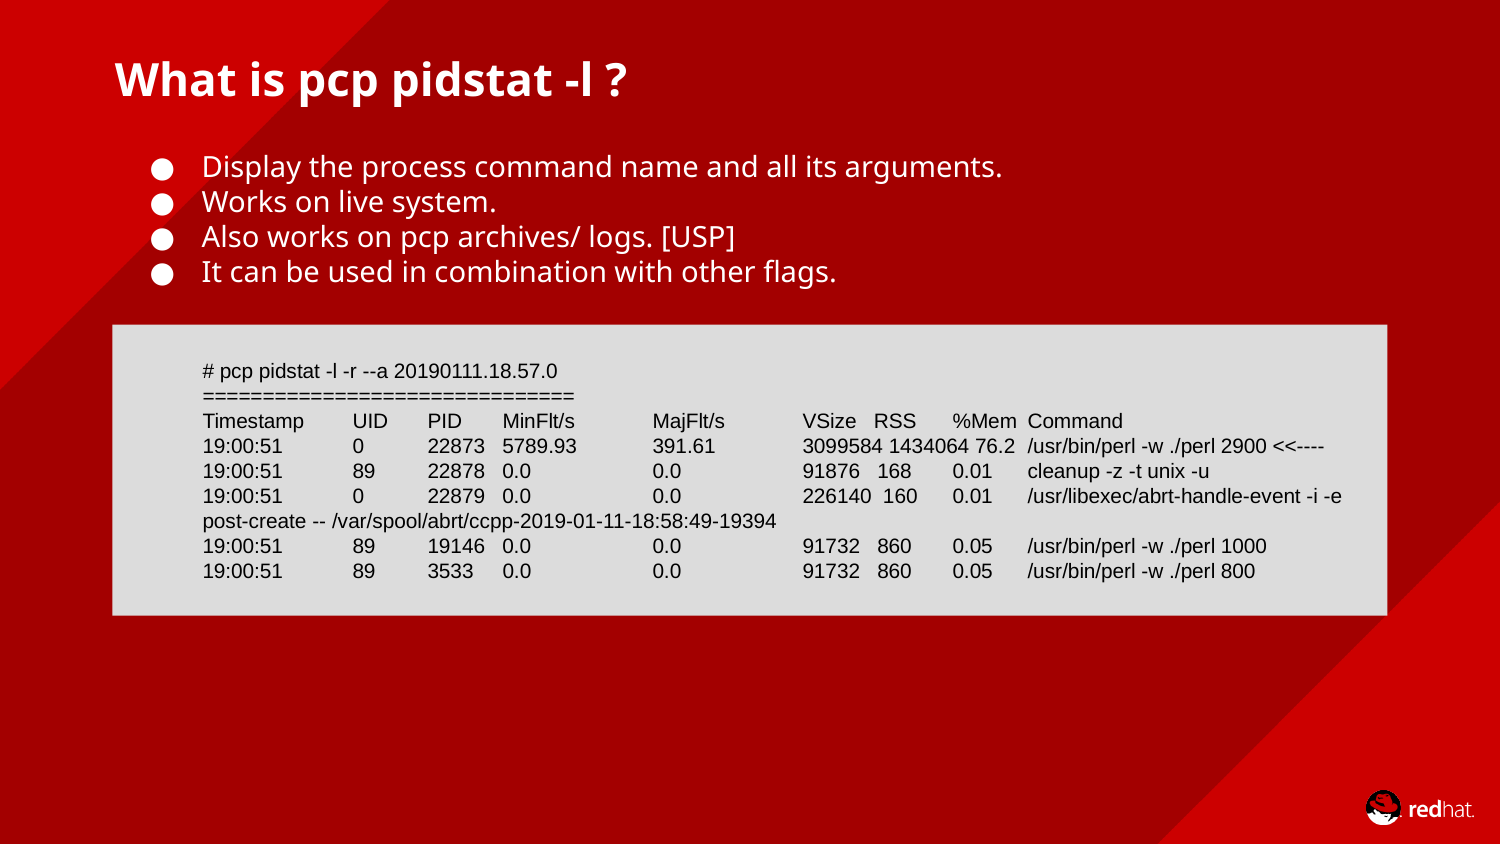

# What is pcp pidstat -l ?
Display the process command name and all its arguments.
Works on live system.
Also works on pcp archives/ logs. [USP]
It can be used in combination with other flags.
# pcp pidstat -l -r --a 20190111.18.57.0
===============================
Timestamp 	UID	PID 	MinFlt/s 	MajFlt/s 	VSize RSS 	%Mem	Command
19:00:51 	0 	22873 5789.93 	391.61 	3099584 1434064 76.2	/usr/bin/perl -w ./perl 2900 <<----
19:00:51 	89 	22878 0.0 	0.0 	91876 168 	0.01	cleanup -z -t unix -u
19:00:51 	0 	22879 0.0 	0.0 	226140 160 	0.01	/usr/libexec/abrt-handle-event -i -e post-create -- /var/spool/abrt/ccpp-2019-01-11-18:58:49-19394
19:00:51 	89 	19146 0.0 	0.0 	91732 860 	0.05	/usr/bin/perl -w ./perl 1000
19:00:51 	89 	3533 	0.0 	0.0 	91732 860 	0.05	/usr/bin/perl -w ./perl 800